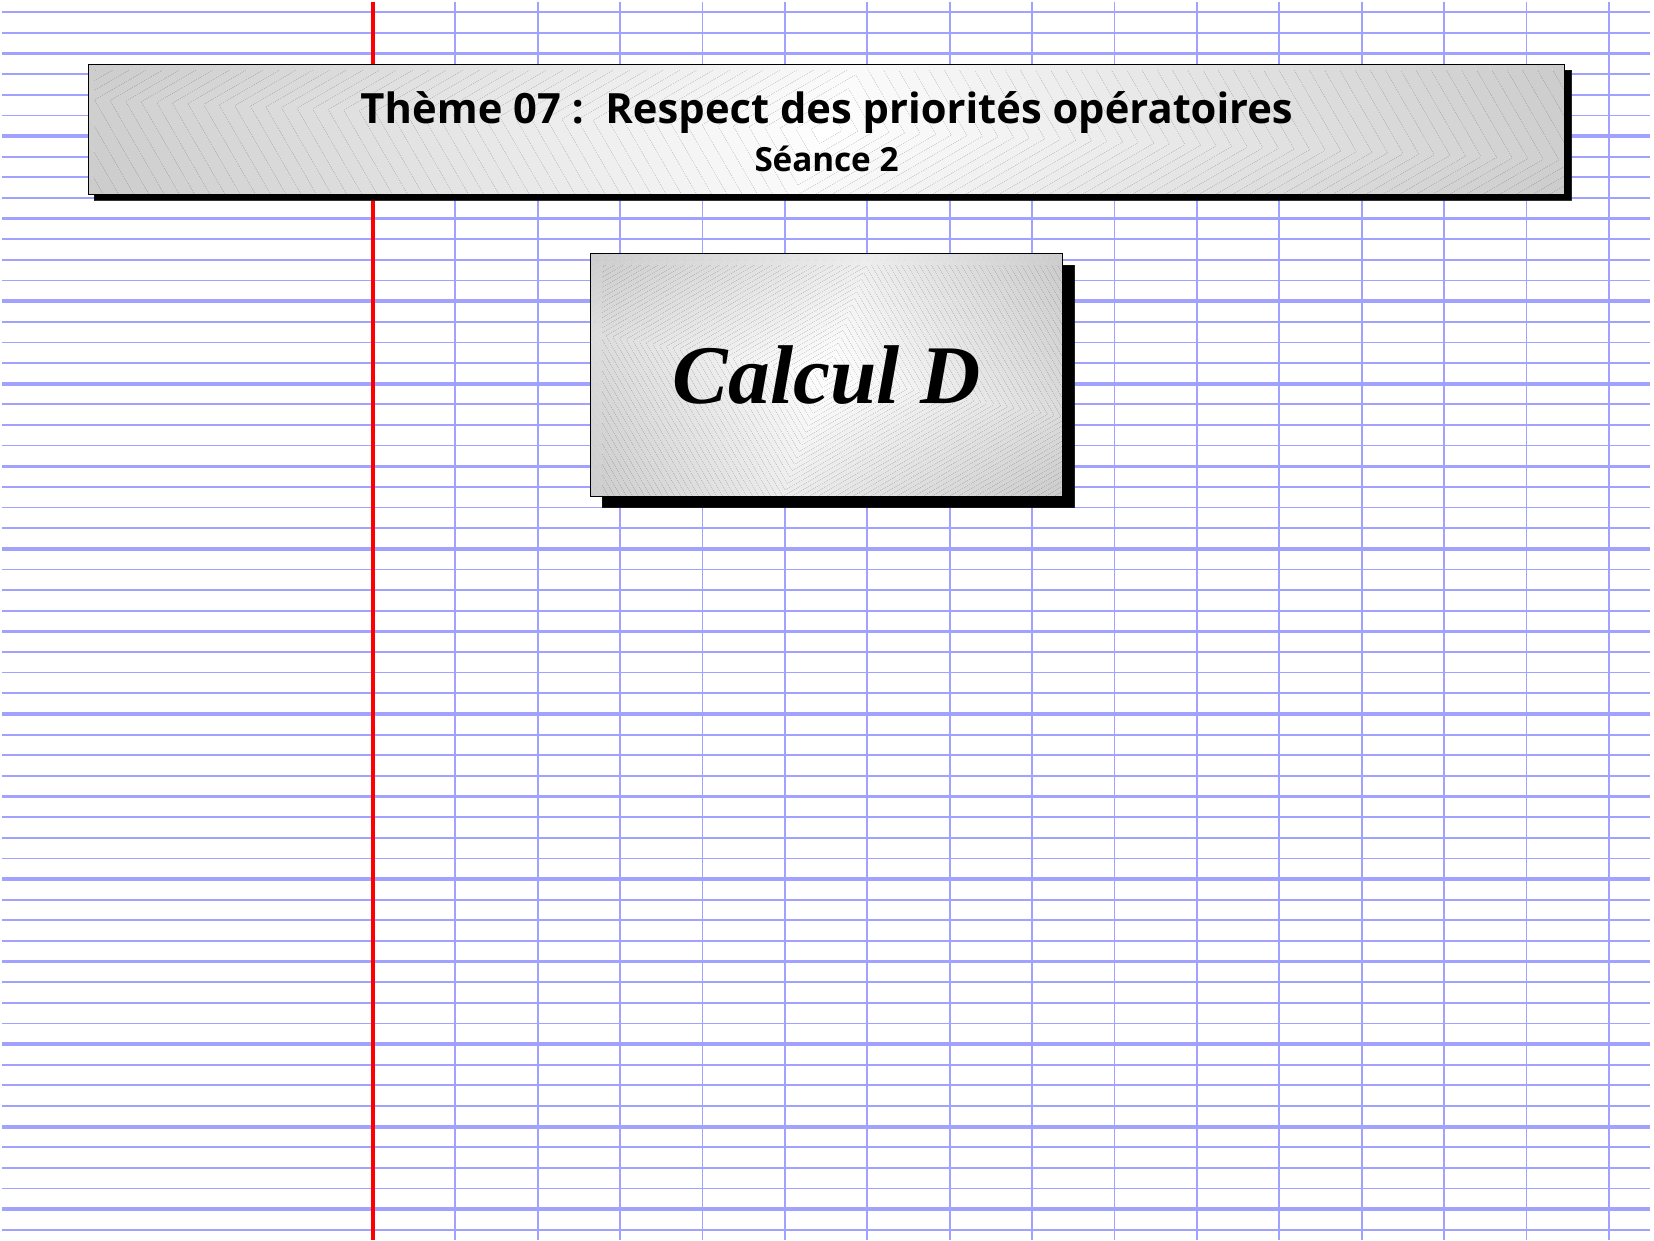

Thème 07 : Respect des priorités opératoires
Séance 2
Calcul D